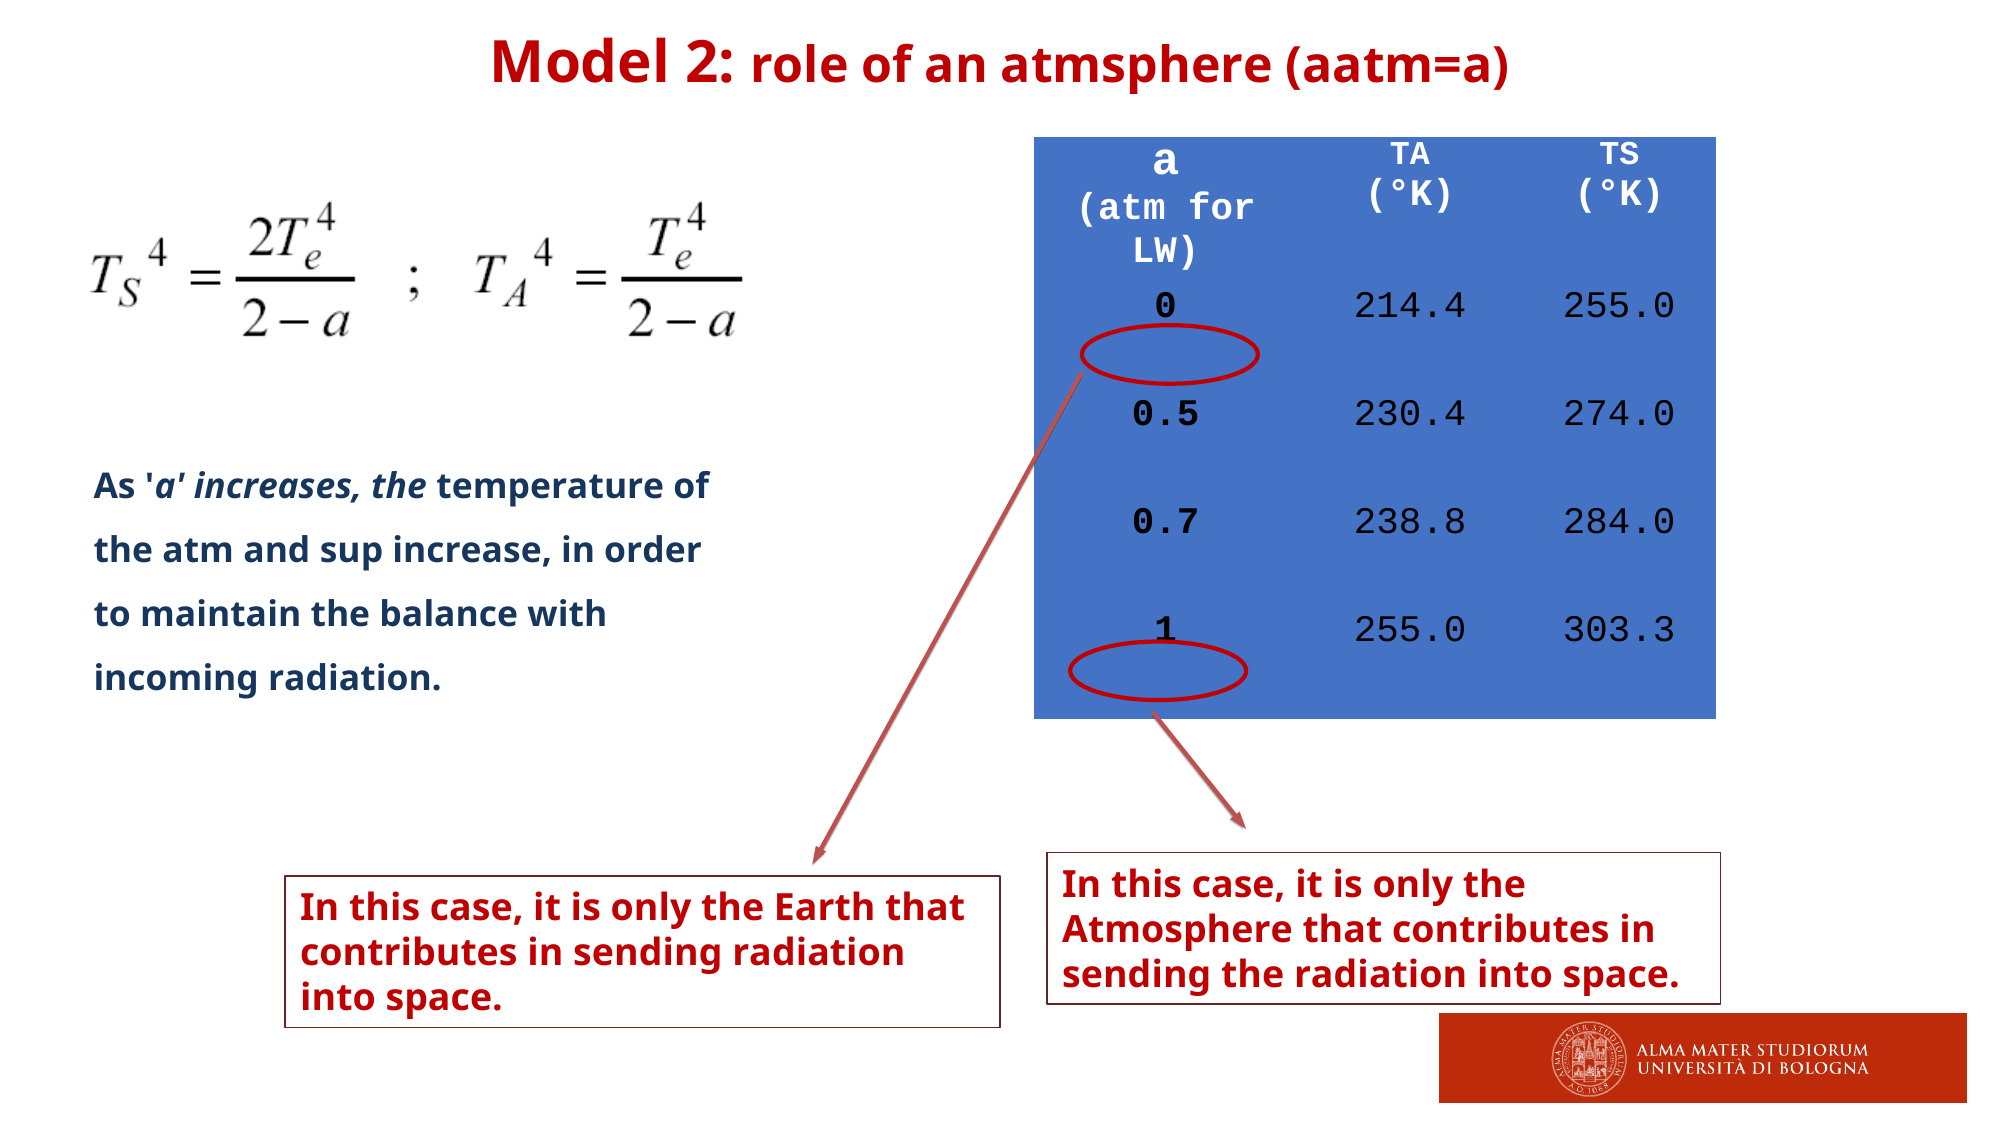

Model 2: role of an atmsphere (aatm=a)
| a (atm for LW) | TA (°K) | TS (°K) |
| --- | --- | --- |
| 0 | 214.4 | 255.0 |
| 0.5 | 230.4 | 274.0 |
| 0.7 | 238.8 | 284.0 |
| 1 | 255.0 | 303.3 |
As 'a' increases, the temperature of the atm and sup increase, in order to maintain the balance with incoming radiation.
In this case, it is only the Atmosphere that contributes in sending the radiation into space.
In this case, it is only the Earth that contributes in sending radiation into space.